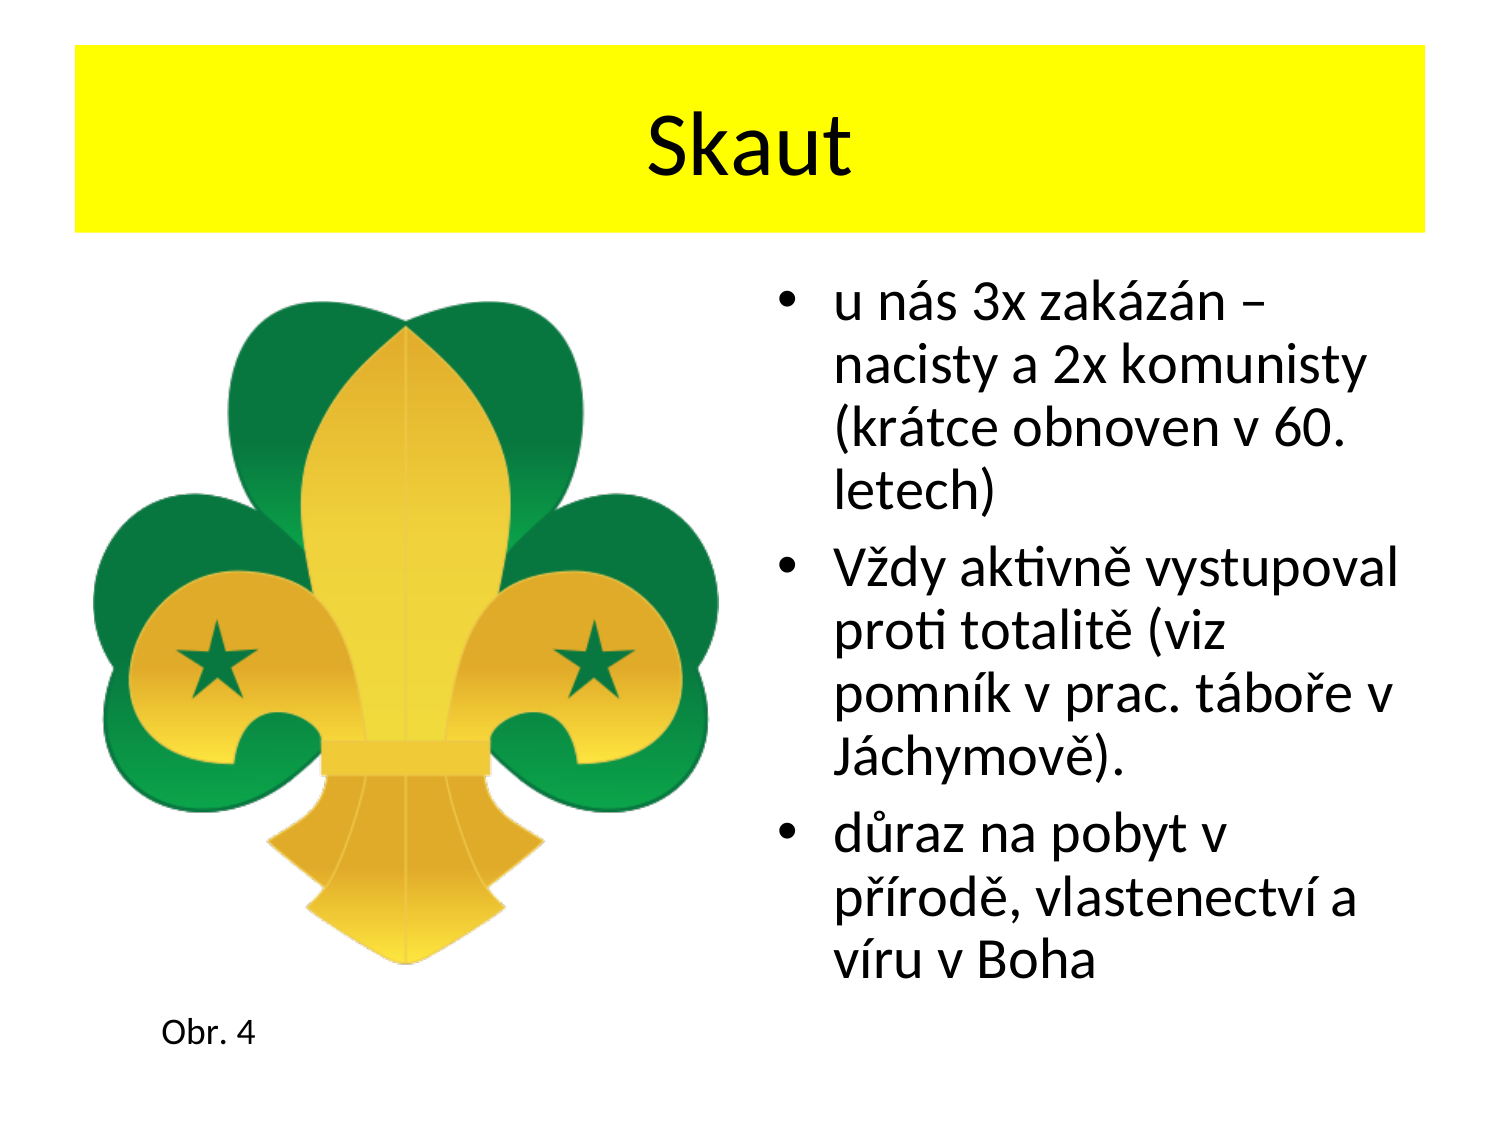

# Skaut
u nás 3x zakázán – nacisty a 2x komunisty (krátce obnoven v 60. letech)
Vždy aktivně vystupoval proti totalitě (viz pomník v prac. táboře v Jáchymově).
důraz na pobyt v přírodě, vlastenectví a víru v Boha
Obr. 4